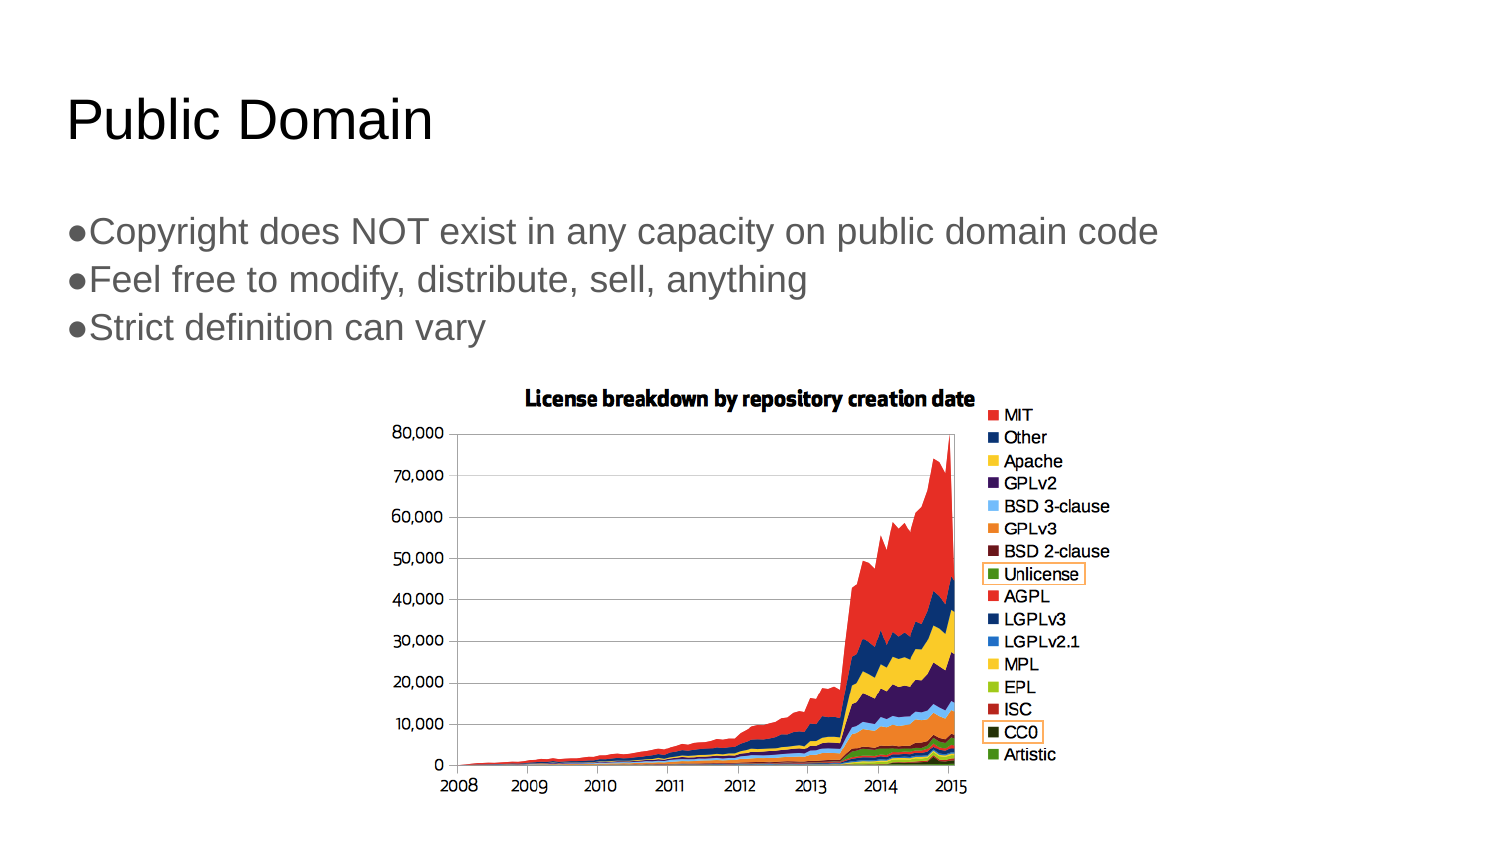

# Public Domain
Copyright does NOT exist in any capacity on public domain code
Feel free to modify, distribute, sell, anything
Strict definition can vary